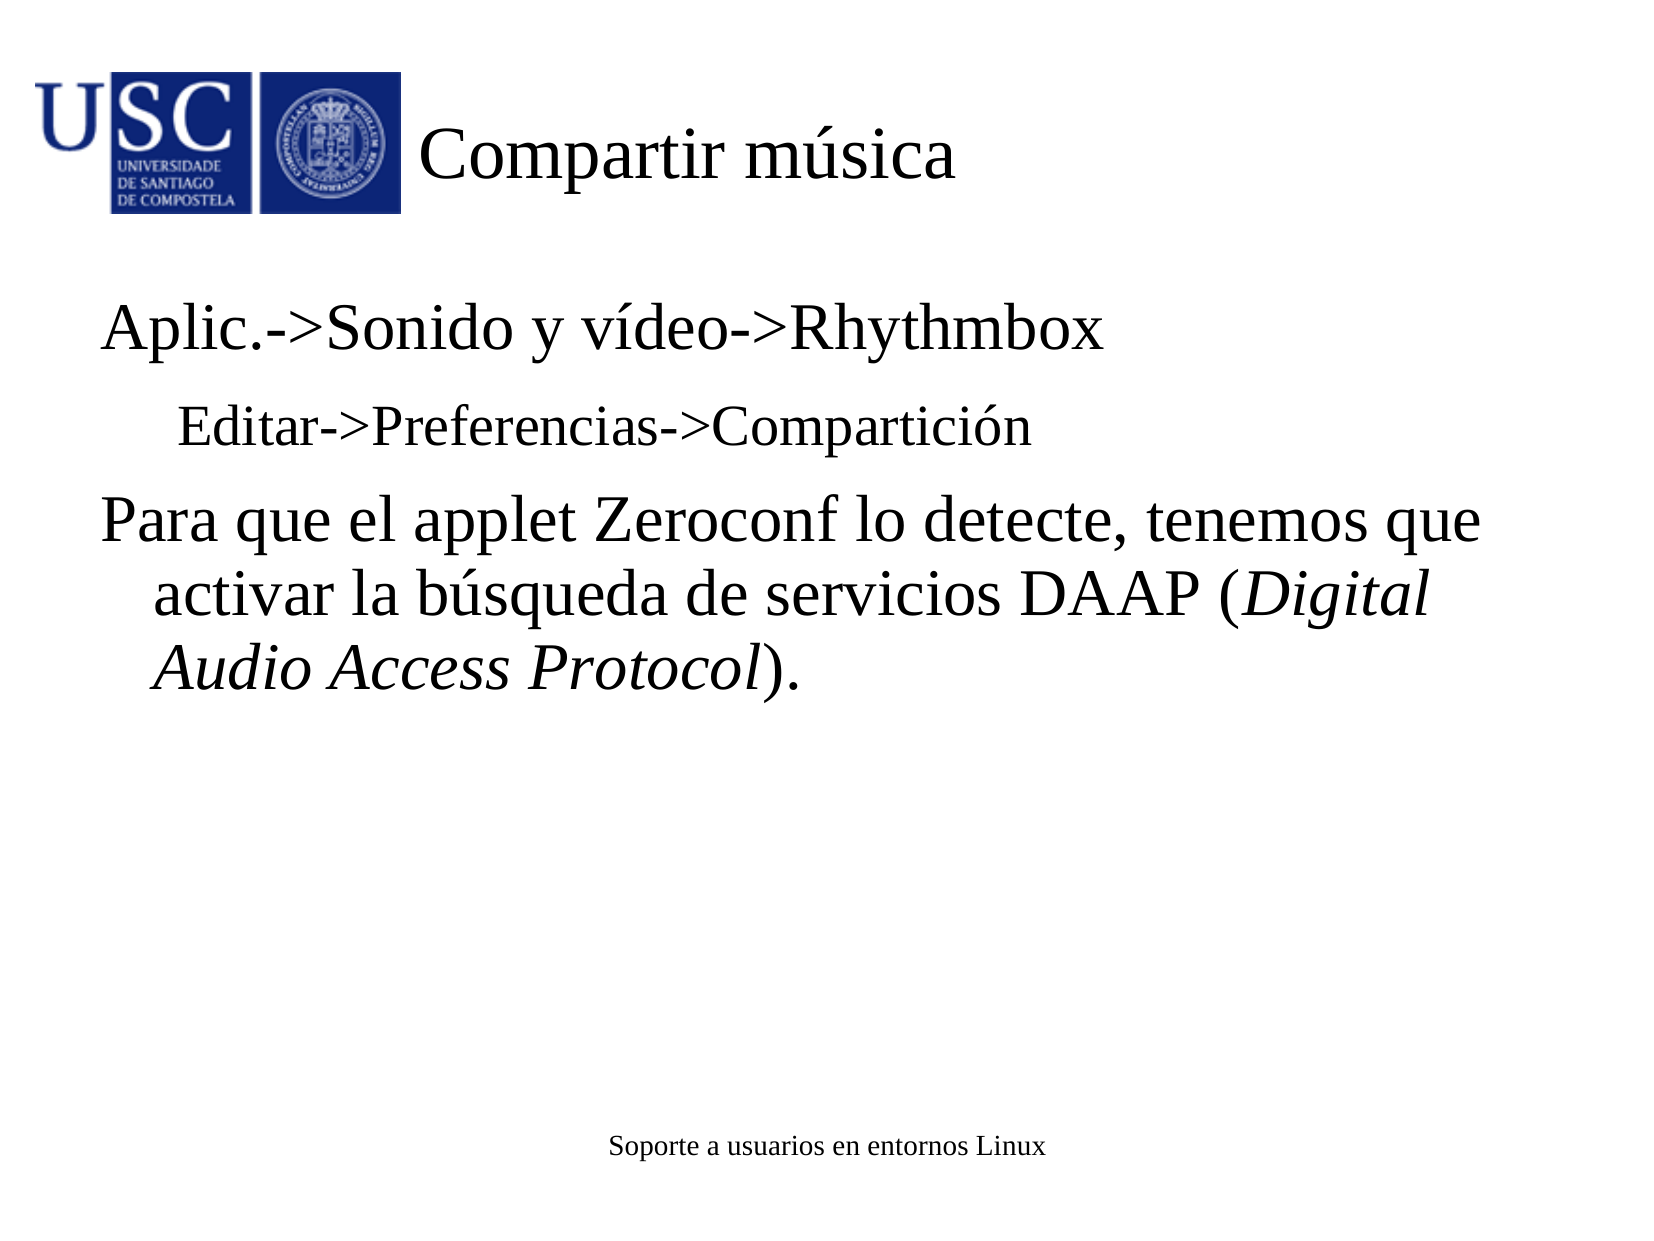

# Compartir música
Aplic.->Sonido y vídeo->Rhythmbox
Editar->Preferencias->Compartición
Para que el applet Zeroconf lo detecte, tenemos que activar la búsqueda de servicios DAAP (Digital Audio Access Protocol).